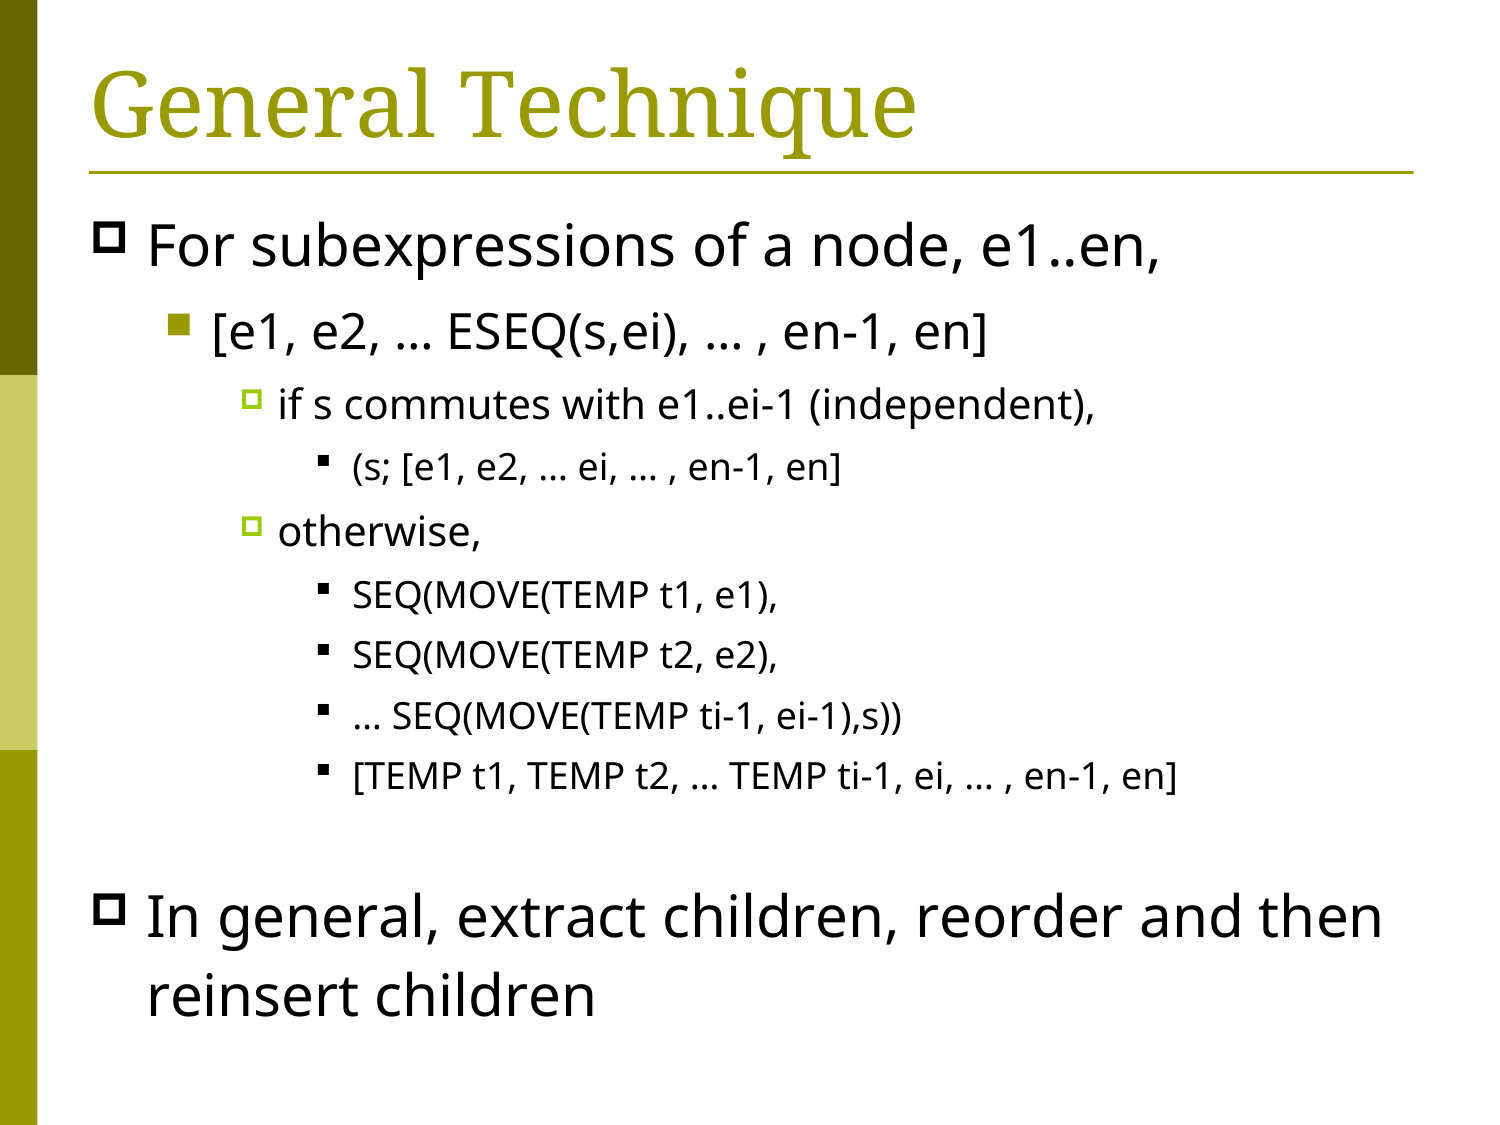

# General Technique
For subexpressions of a node, e1..en,
[e1, e2, … ESEQ(s,ei), … , en-1, en]
if s commutes with e1..ei-1 (independent),
(s; [e1, e2, … ei, … , en-1, en]
otherwise,
SEQ(MOVE(TEMP t1, e1),
SEQ(MOVE(TEMP t2, e2),
… SEQ(MOVE(TEMP ti-1, ei-1),s))
[TEMP t1, TEMP t2, … TEMP ti-1, ei, … , en-1, en]
In general, extract children, reorder and then reinsert children